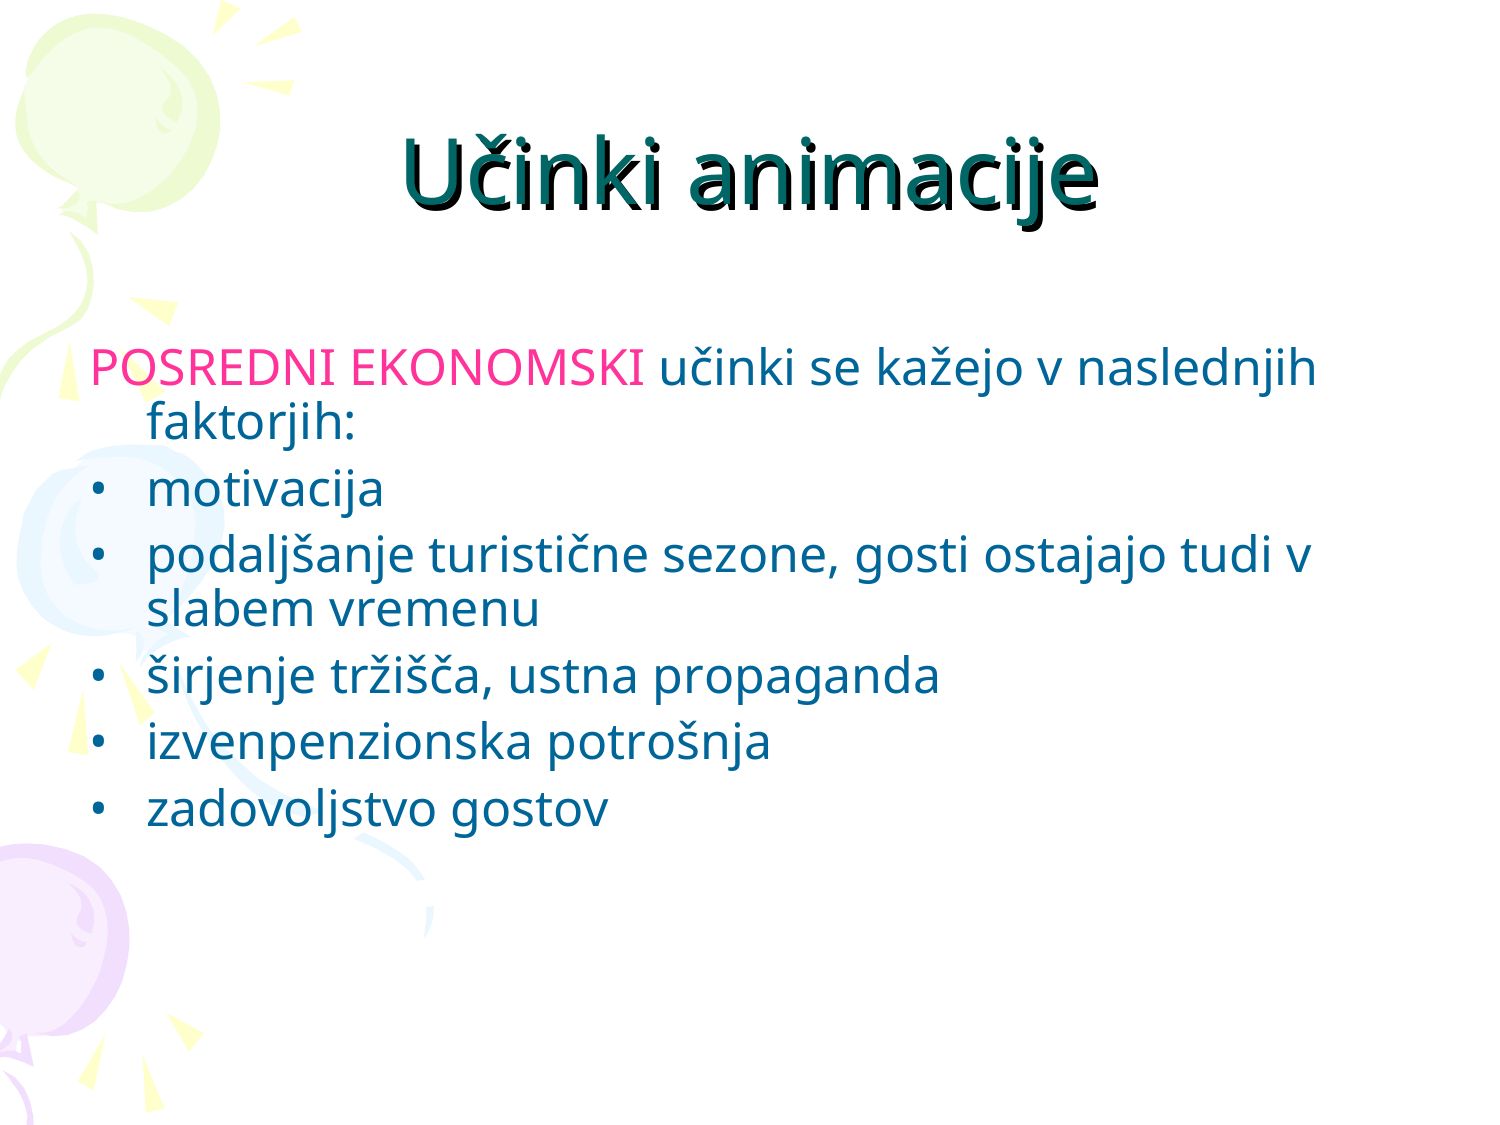

# Učinki animacije
POSREDNI EKONOMSKI učinki se kažejo v naslednjih faktorjih:
motivacija
podaljšanje turistične sezone, gosti ostajajo tudi v slabem vremenu
širjenje tržišča, ustna propaganda
izvenpenzionska potrošnja
zadovoljstvo gostov